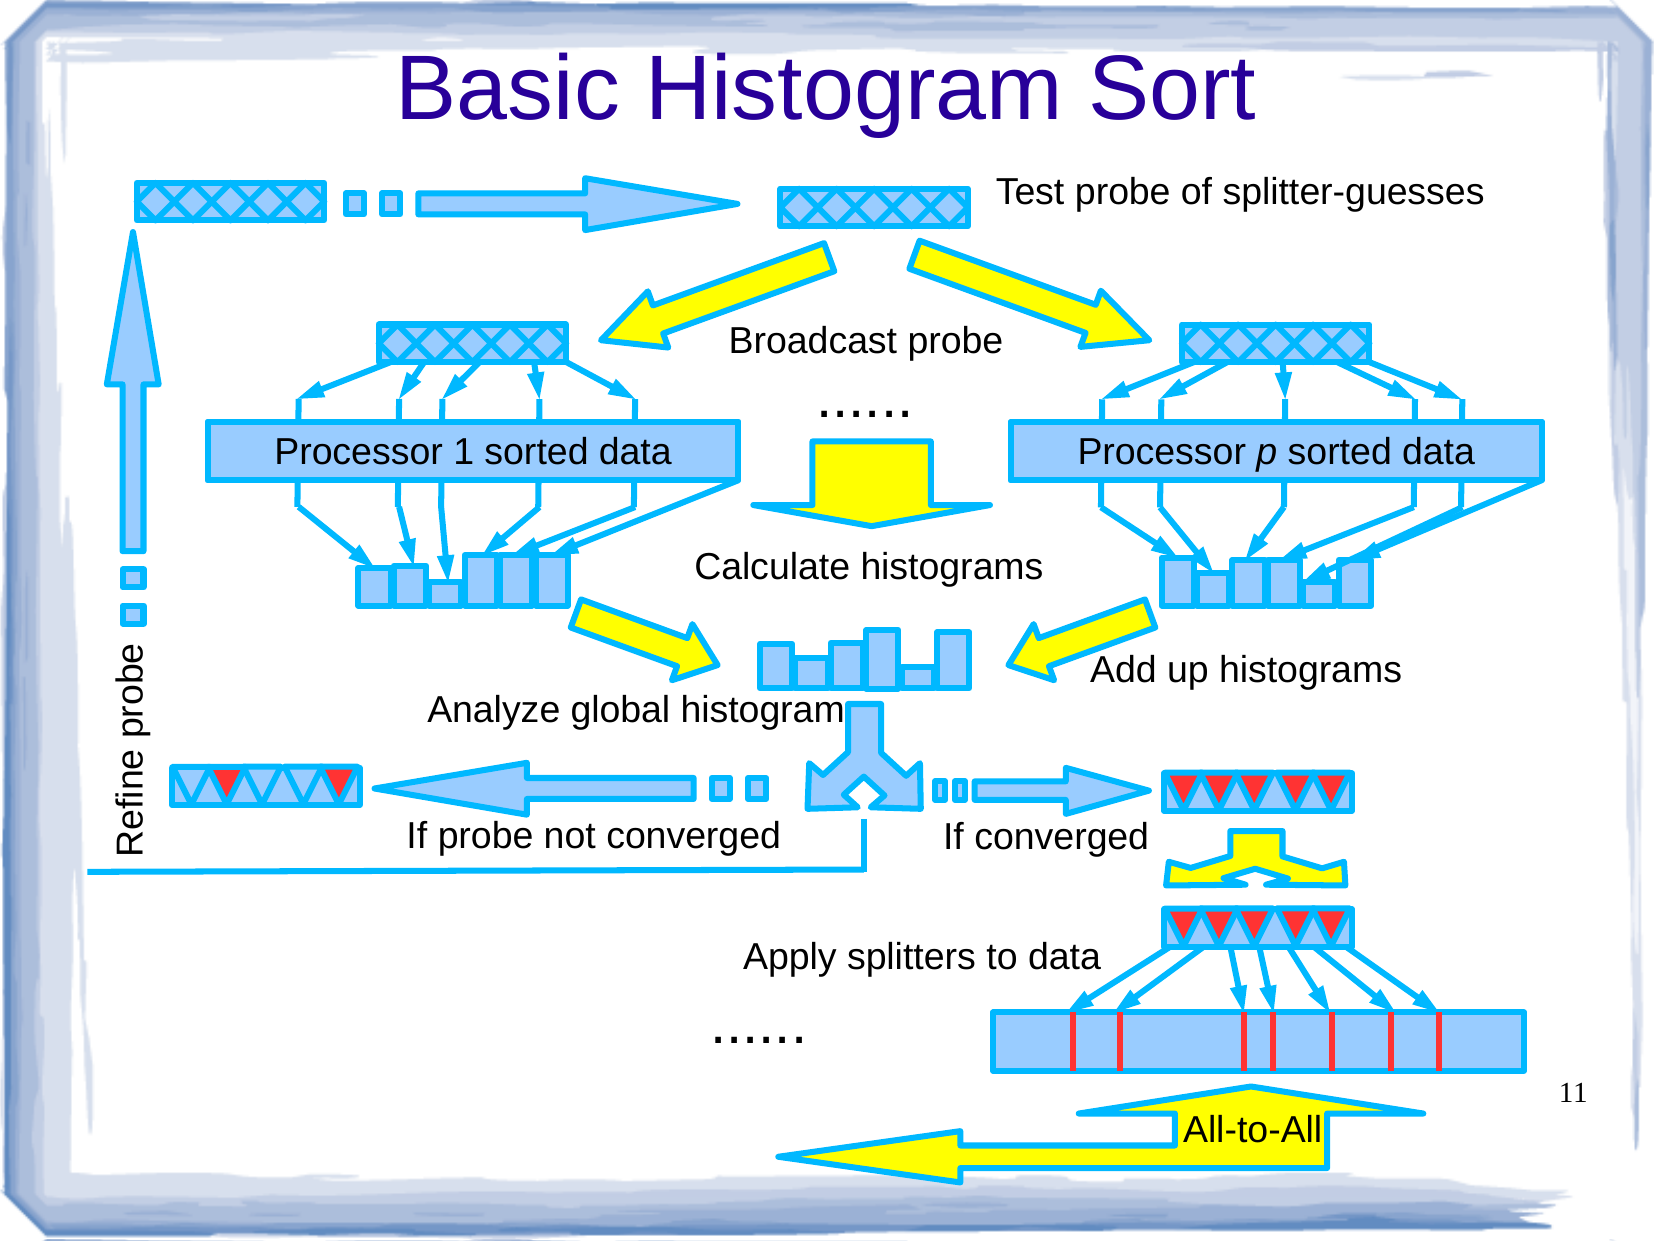

# Basic Histogram Sort
Test probe of splitter-guesses
Broadcast probe
......
Processor 1
Processor 1 sorted data
Processor 1
Processor p sorted data
Calculate histograms
Add up histograms
Analyze global histogram
If probe not converged
Refine probe
If converged
Apply splitters to data
......
All-to-All
11